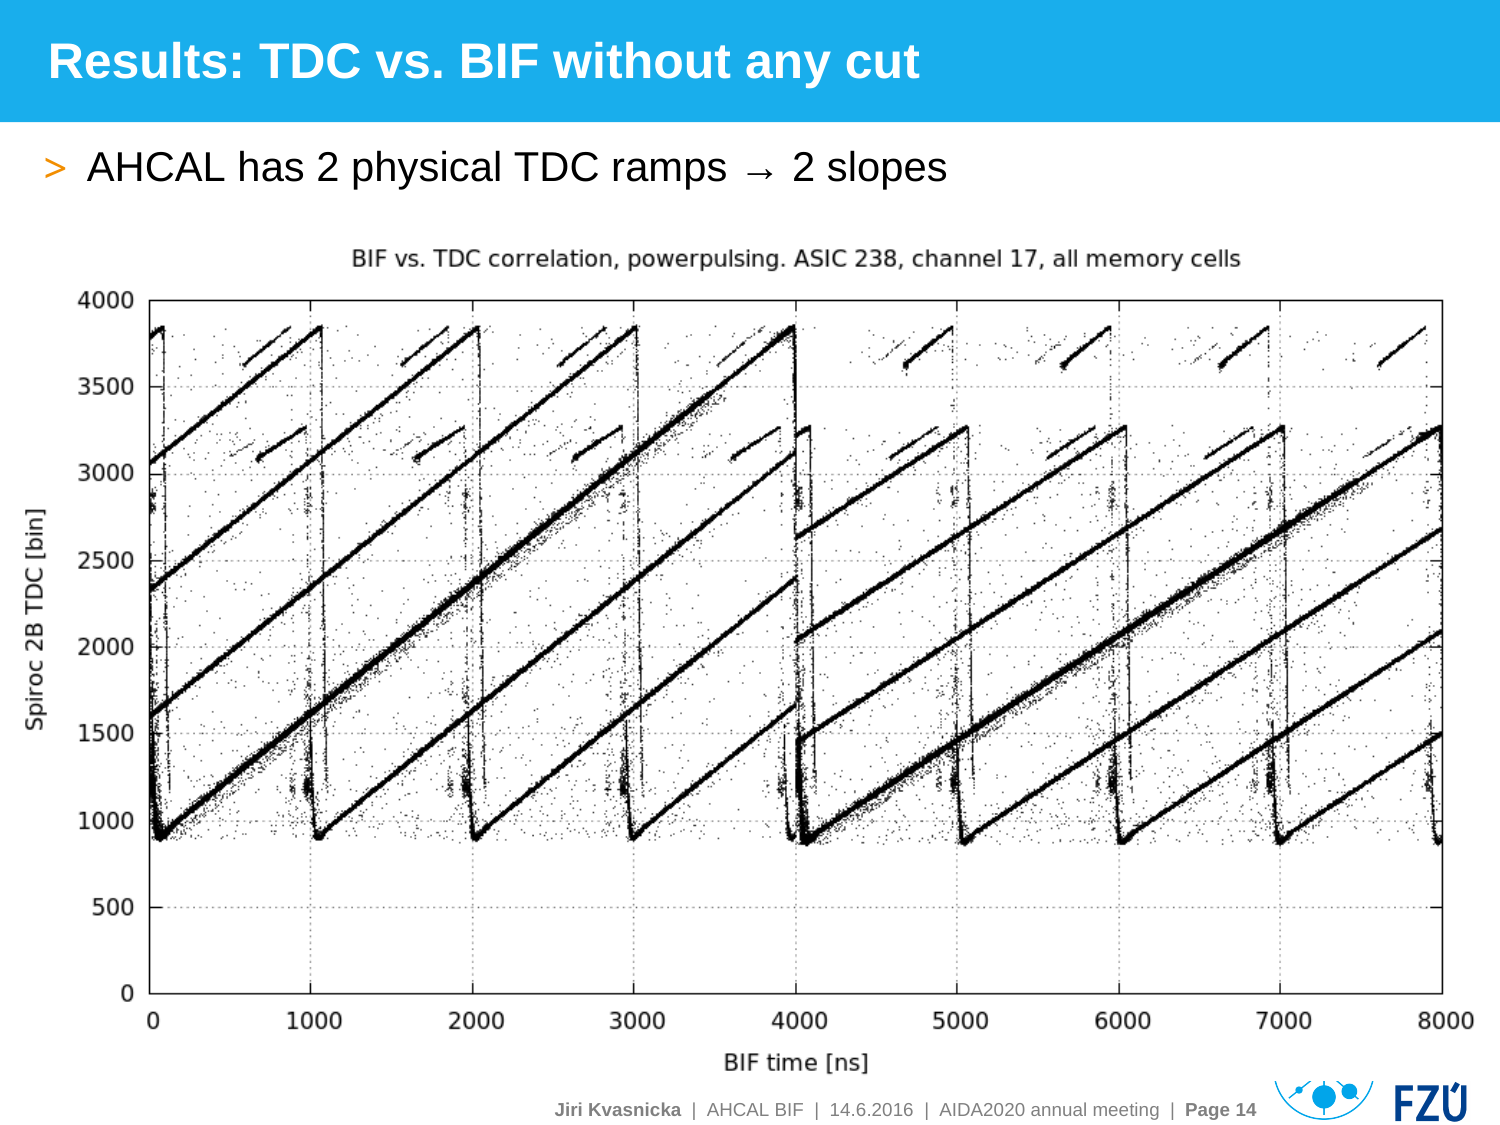

# Results: TDC vs. BIF without any cut
AHCAL has 2 physical TDC ramps → 2 slopes